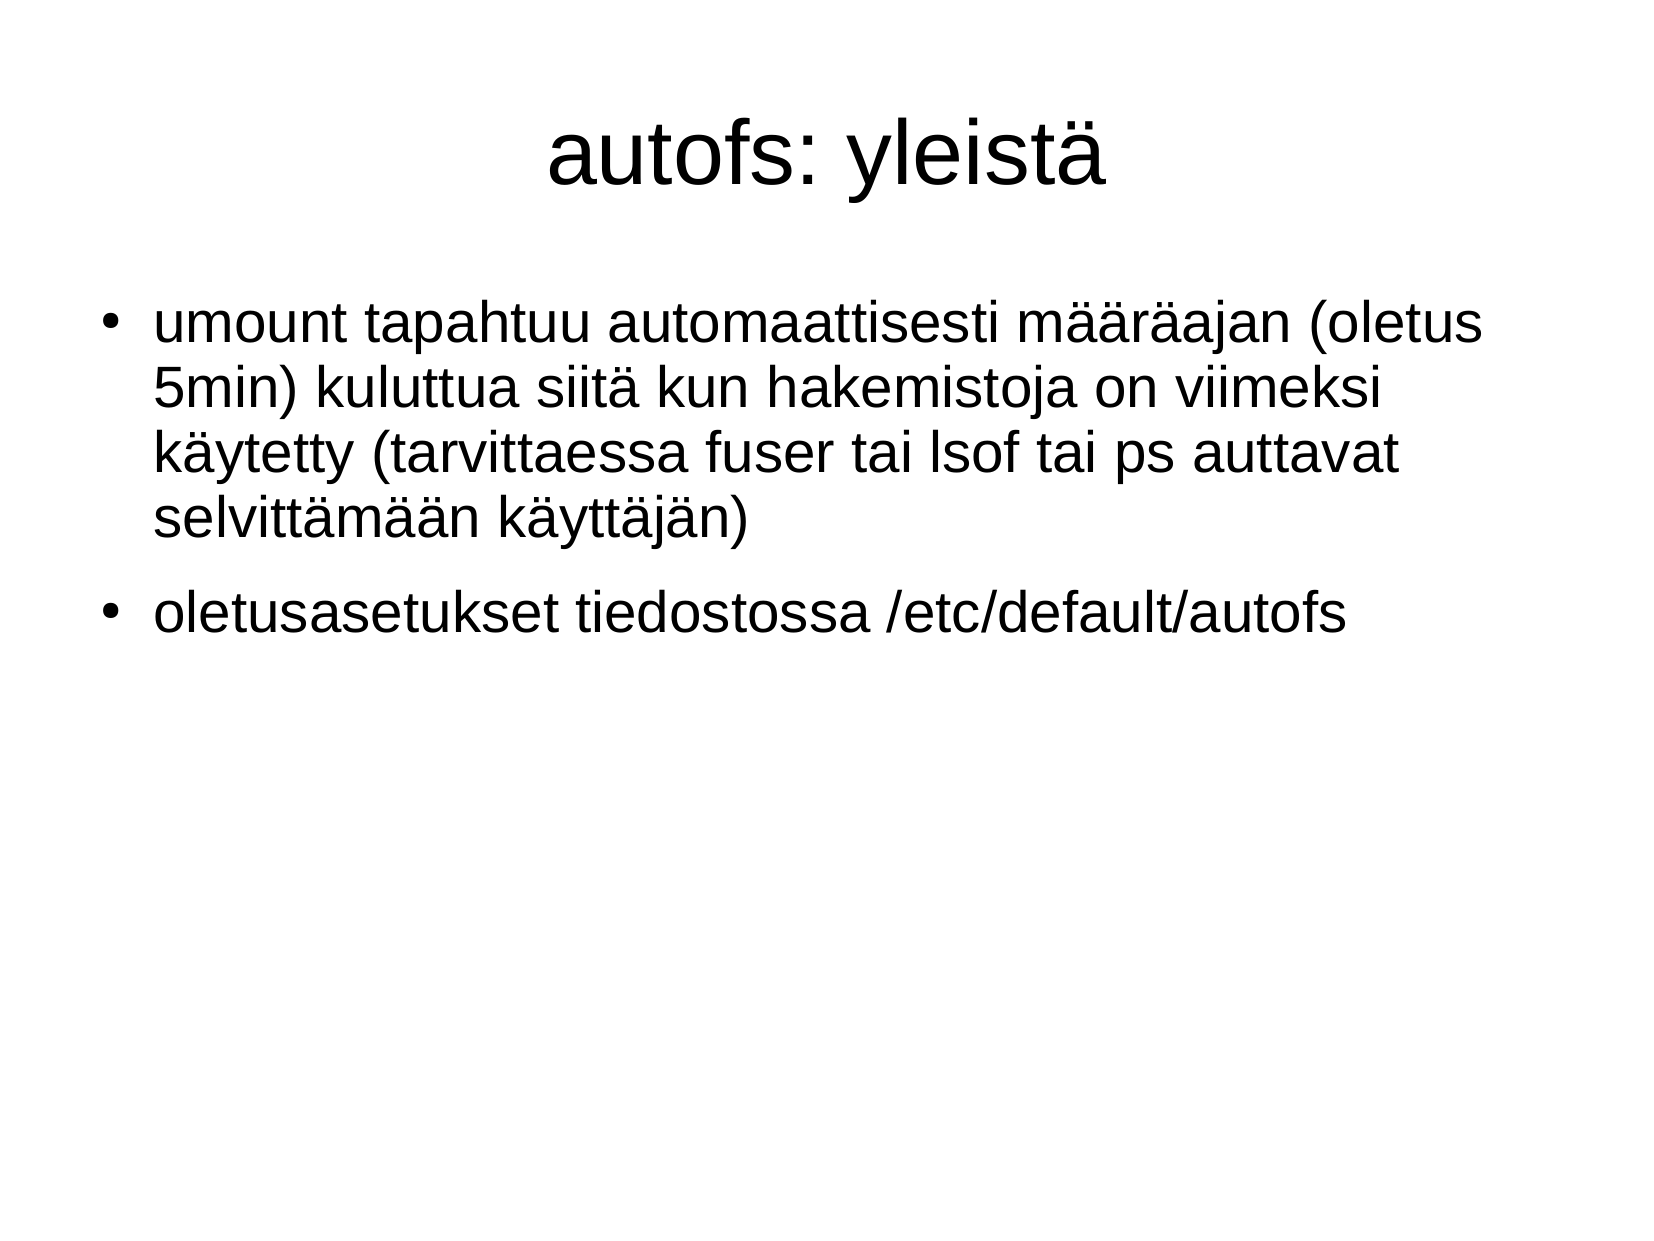

# autofs: yleistä
umount tapahtuu automaattisesti määräajan (oletus 5min) kuluttua siitä kun hakemistoja on viimeksi käytetty (tarvittaessa fuser tai lsof tai ps auttavat selvittämään käyttäjän)
oletusasetukset tiedostossa /etc/default/autofs